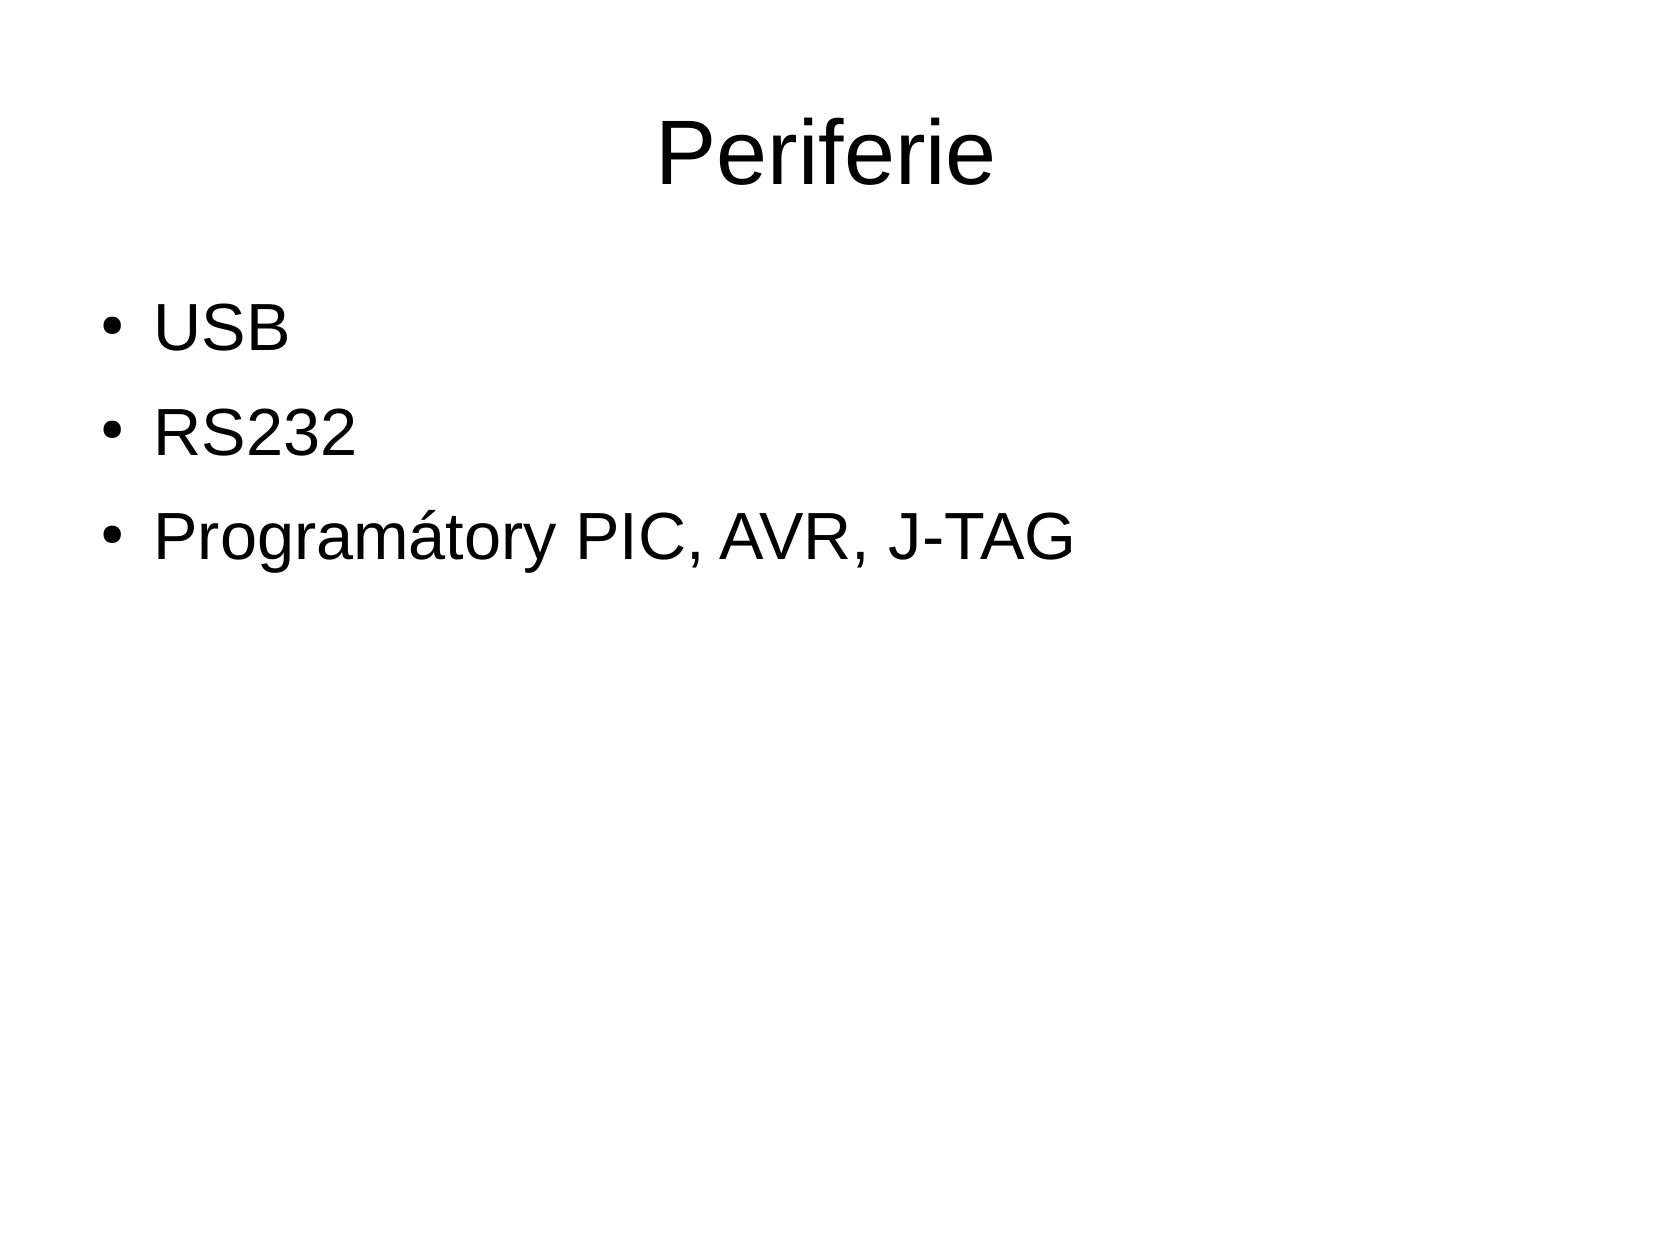

# Periferie
USB
RS232
Programátory PIC, AVR, J-TAG